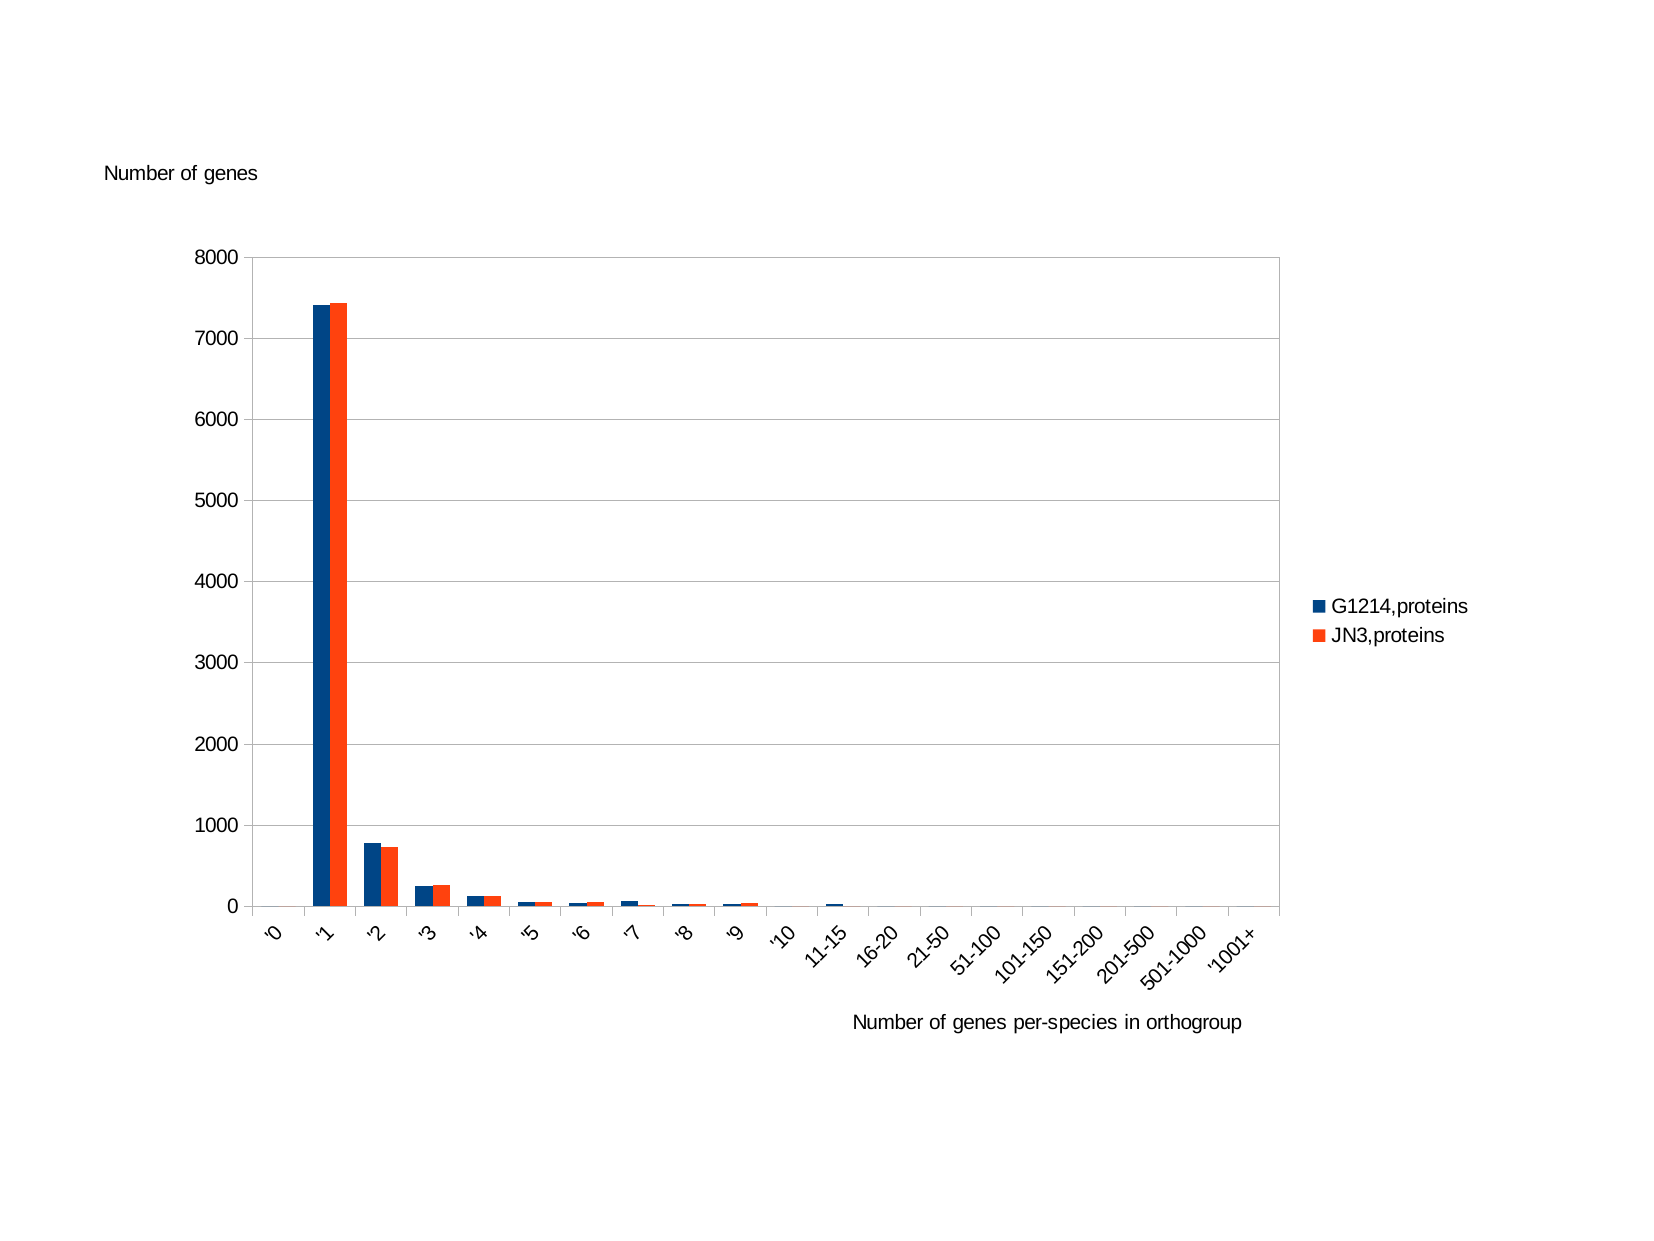

### Chart
| Category | G1214,proteins | JN3,proteins |
|---|---|---|
| '0 | 0.0 | 0.0 |
| '1 | 7412.0 | 7438.0 |
| '2 | 774.0 | 728.0 |
| '3 | 246.0 | 258.0 |
| '4 | 124.0 | 128.0 |
| '5 | 55.0 | 50.0 |
| '6 | 42.0 | 54.0 |
| '7 | 70.0 | 21.0 |
| '8 | 24.0 | 24.0 |
| '9 | 27.0 | 36.0 |
| '10 | 0.0 | 0.0 |
| 11-15 | 24.0 | 0.0 |
| 16-20 | 0.0 | 0.0 |
| 21-50 | 0.0 | 0.0 |
| 51-100 | 0.0 | 0.0 |
| 101-150 | 0.0 | 0.0 |
| 151-200 | 0.0 | 0.0 |
| 201-500 | 0.0 | 0.0 |
| 501-1000 | 0.0 | 0.0 |
| '1001+ | 0.0 | 0.0 |